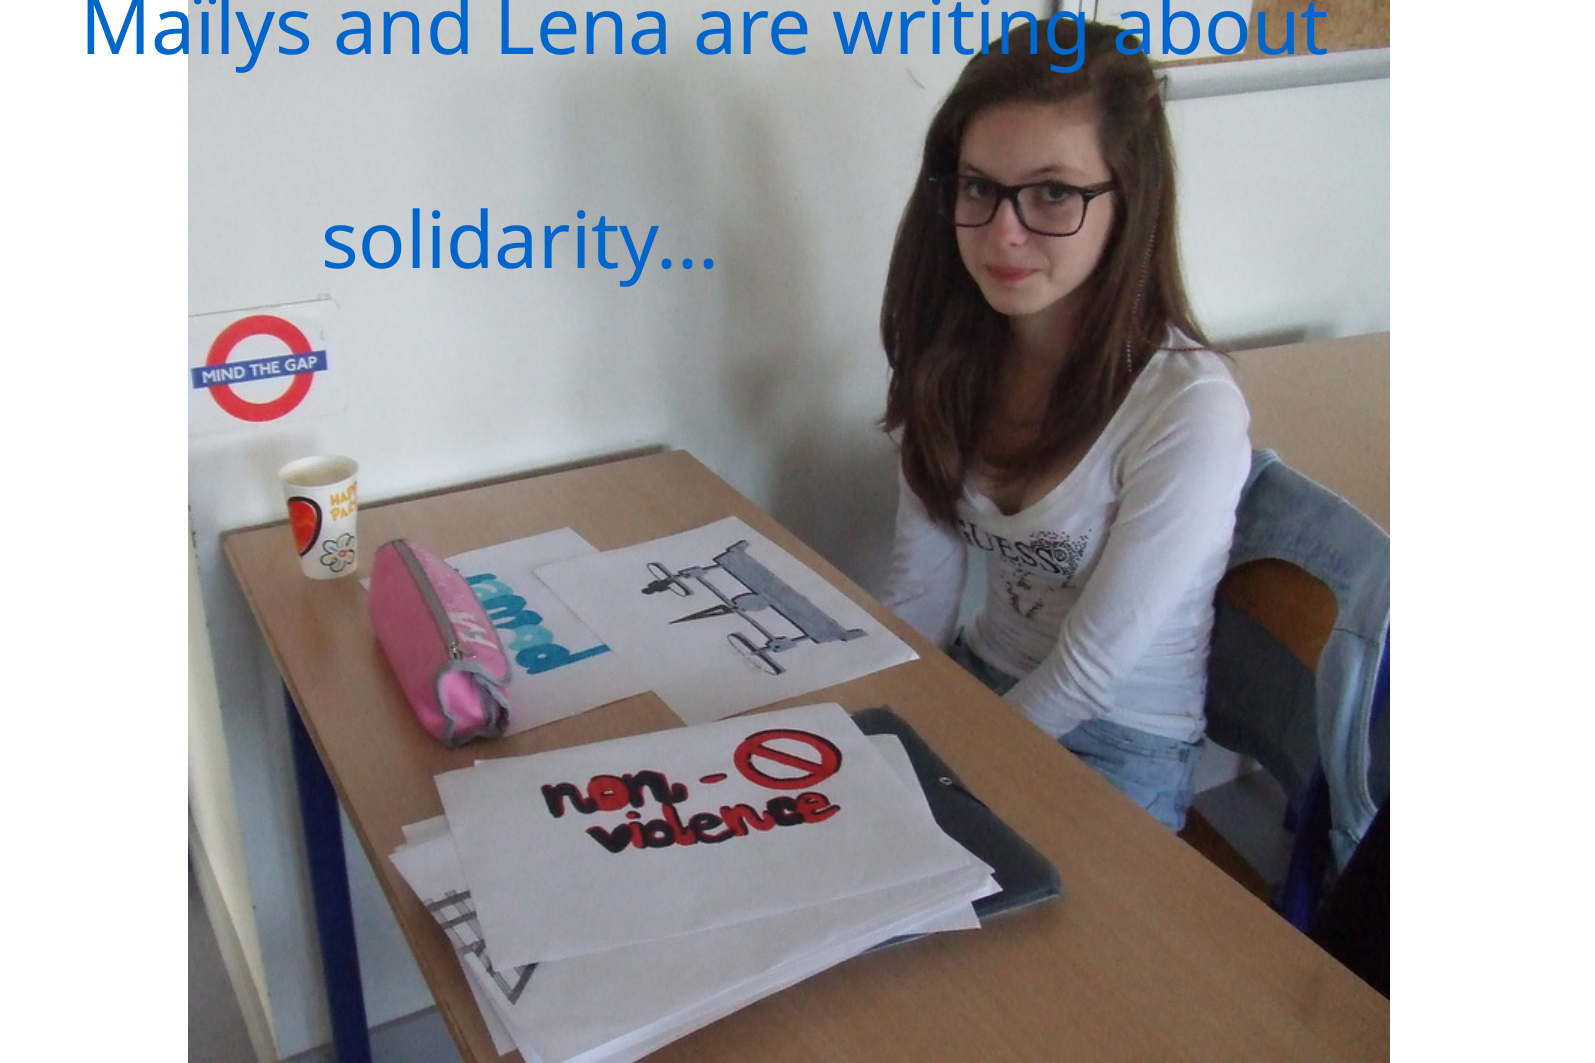

# Maïlys and Lena are writing about solidarity...